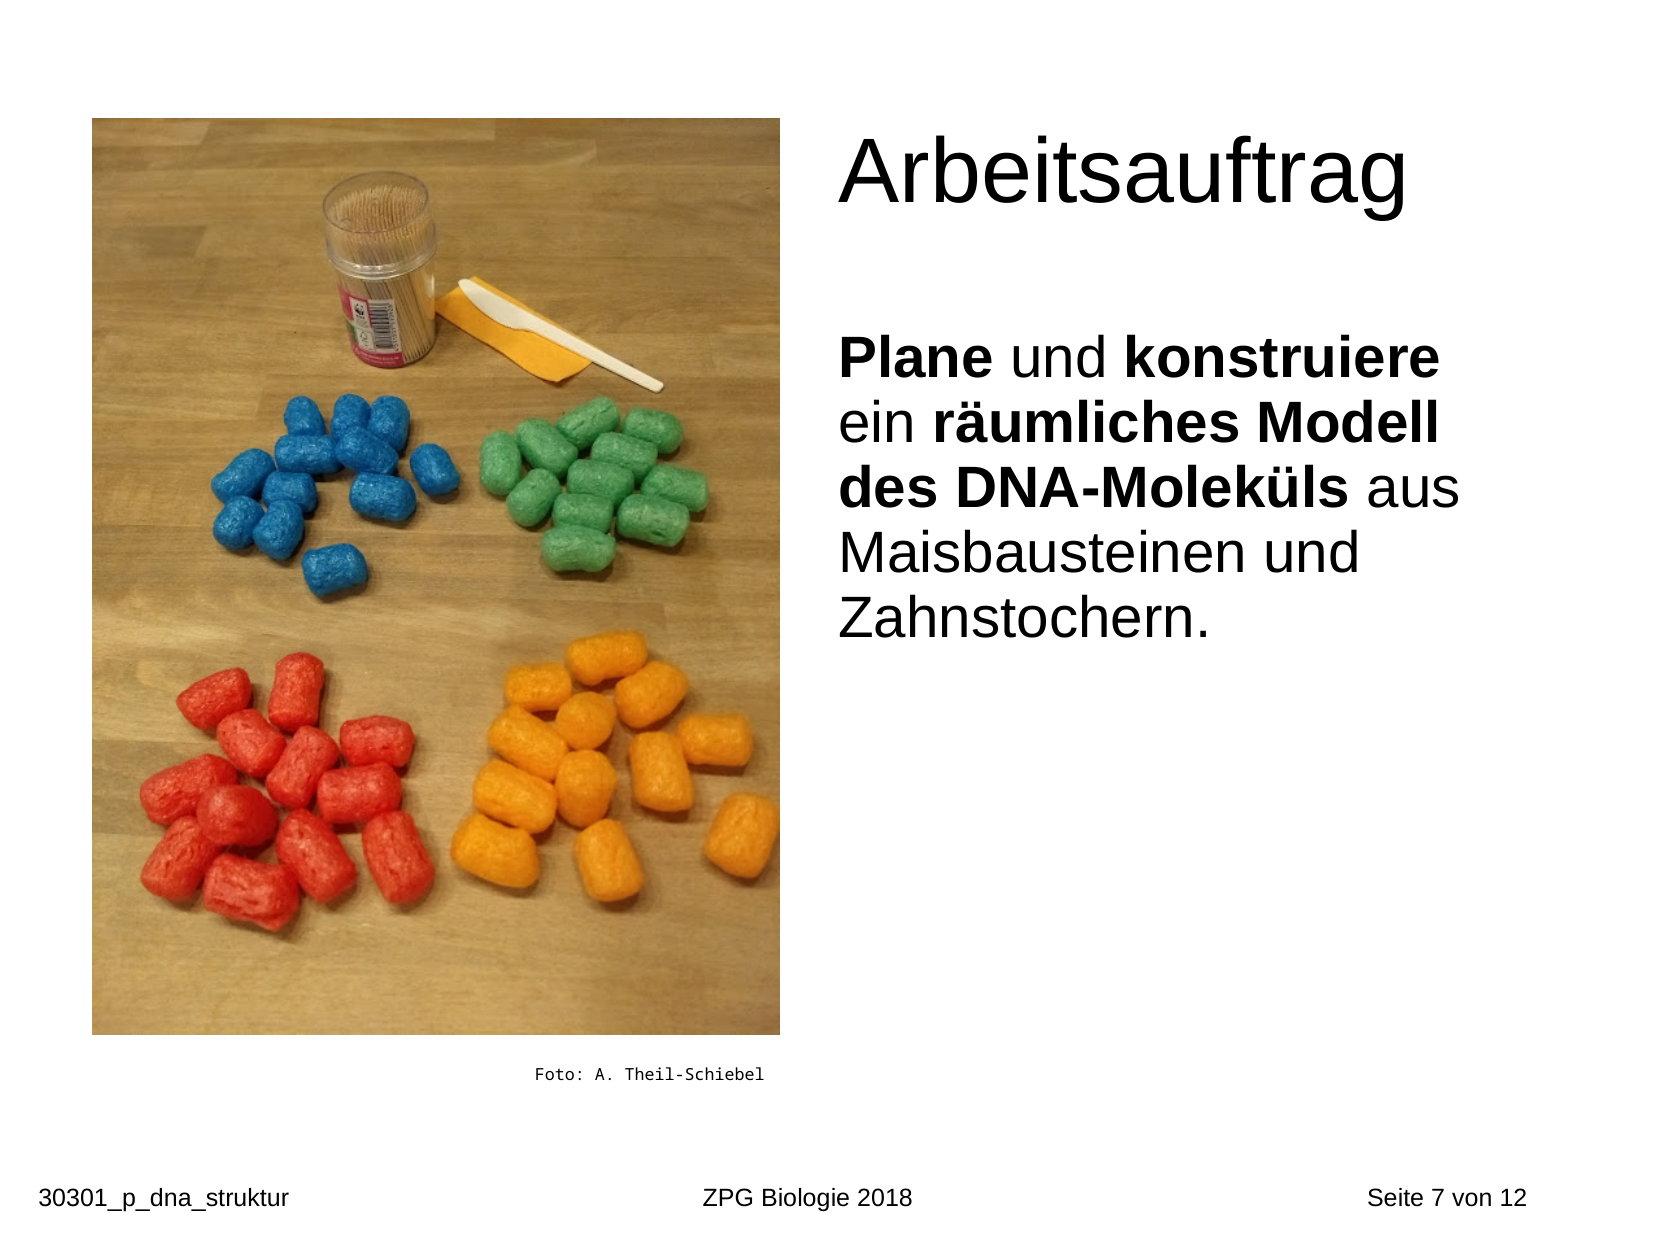

# Arbeitsauftrag Plane und konstruiere ein räumliches Modell des DNA-Moleküls aus Maisbausteinen und Zahnstochern.
Foto: A. Theil-Schiebel
30301_p_dna_struktur						ZPG Biologie 2018							Seite 7 von 12